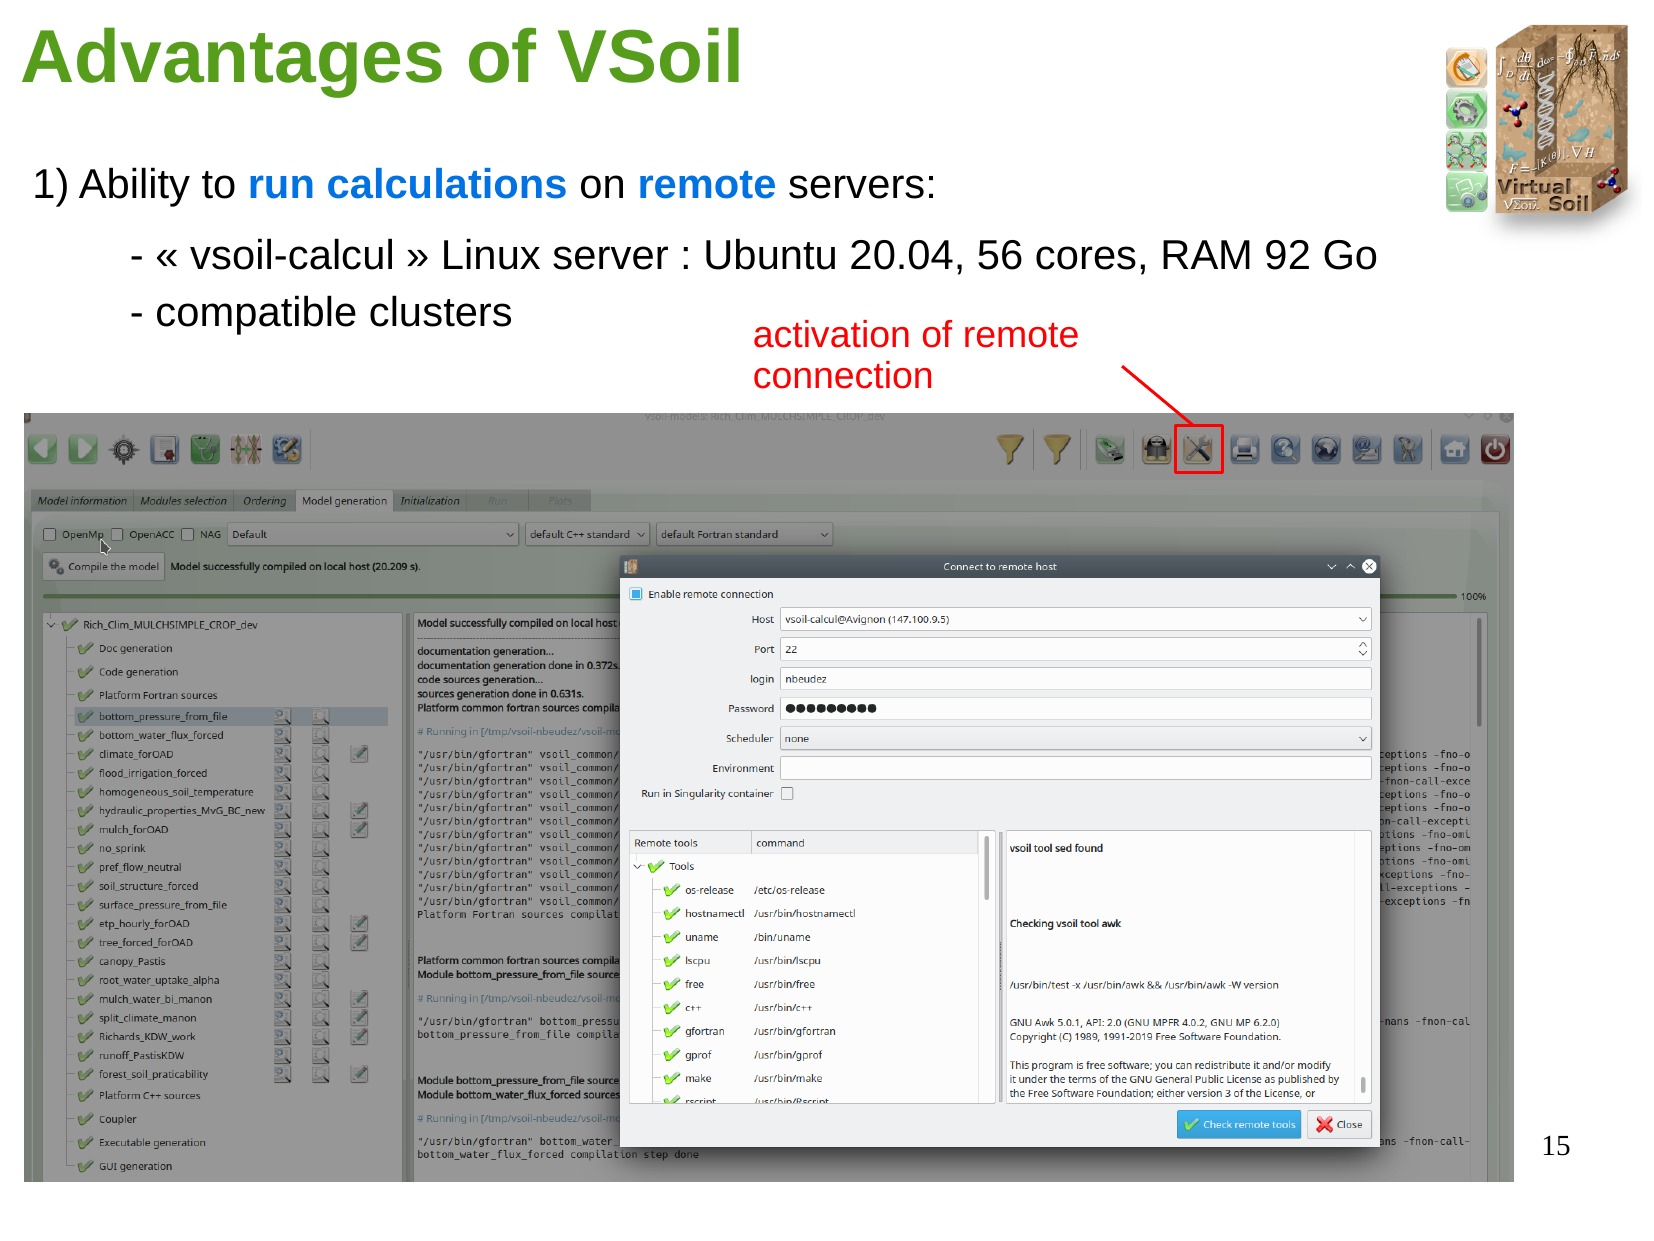

Advantages of VSoil
1) Ability to run calculations on remote servers:
	- « vsoil-calcul » Linux server : Ubuntu 20.04, 56 cores, RAM 92 Go
- compatible clusters
activation of remote connection
15